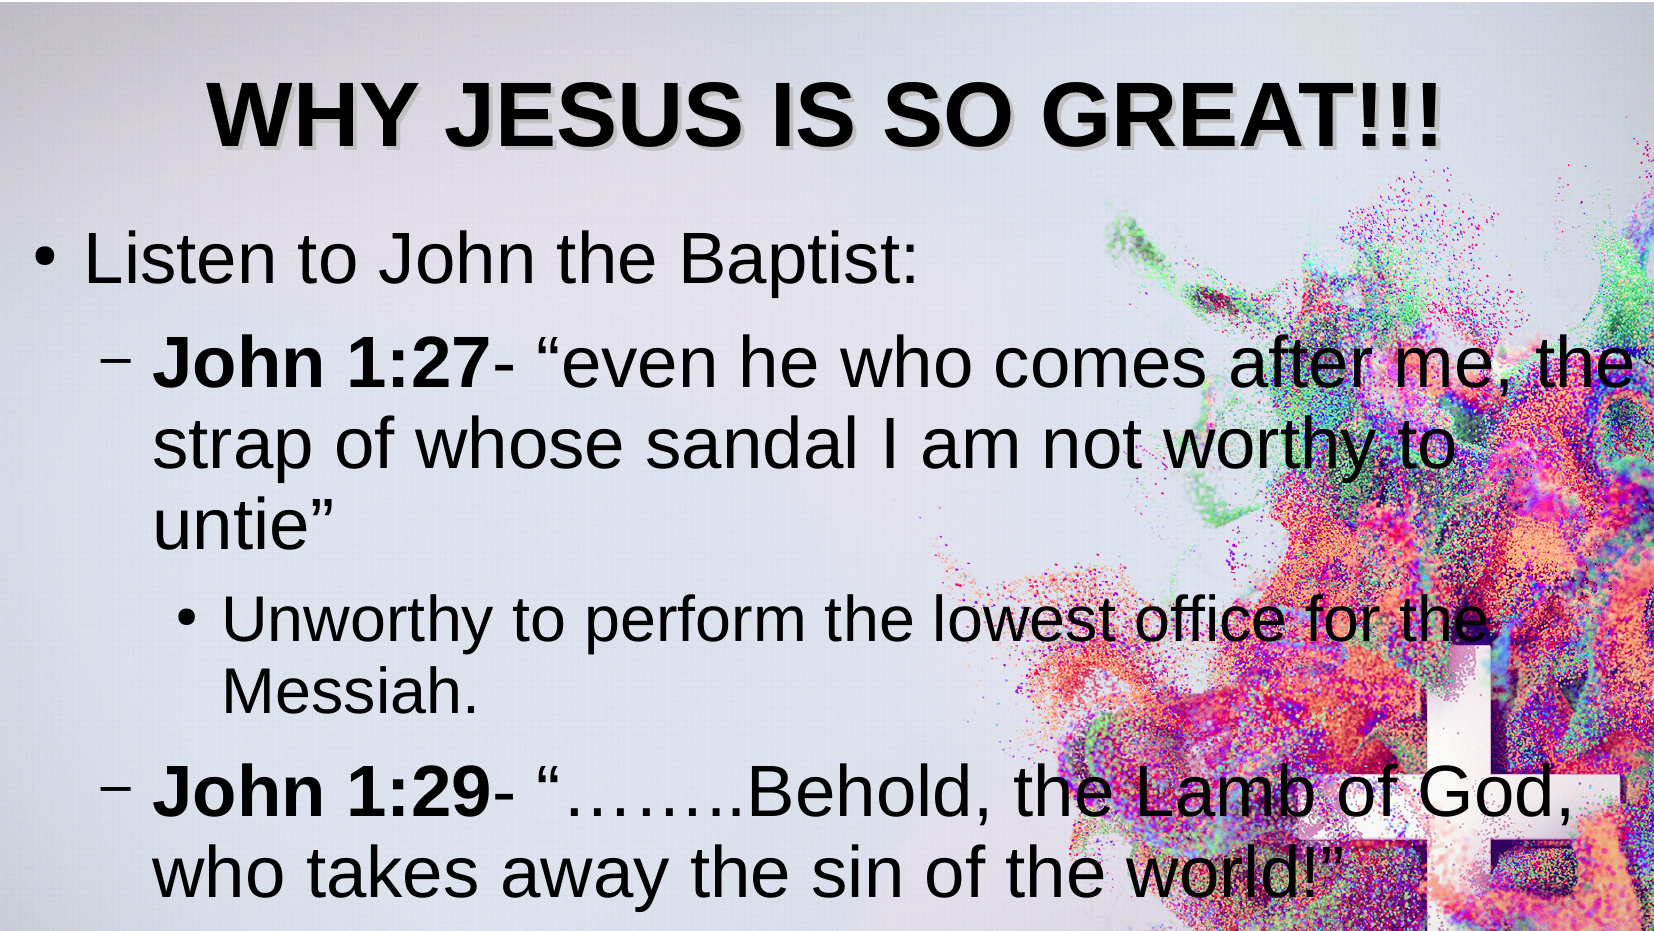

# WHY JESUS IS SO GREAT!!!
Listen to John the Baptist:
John 1:27- “even he who comes after me, the strap of whose sandal I am not worthy to untie”
Unworthy to perform the lowest office for the Messiah.
John 1:29- “……..Behold, the Lamb of God, who takes away the sin of the world!”